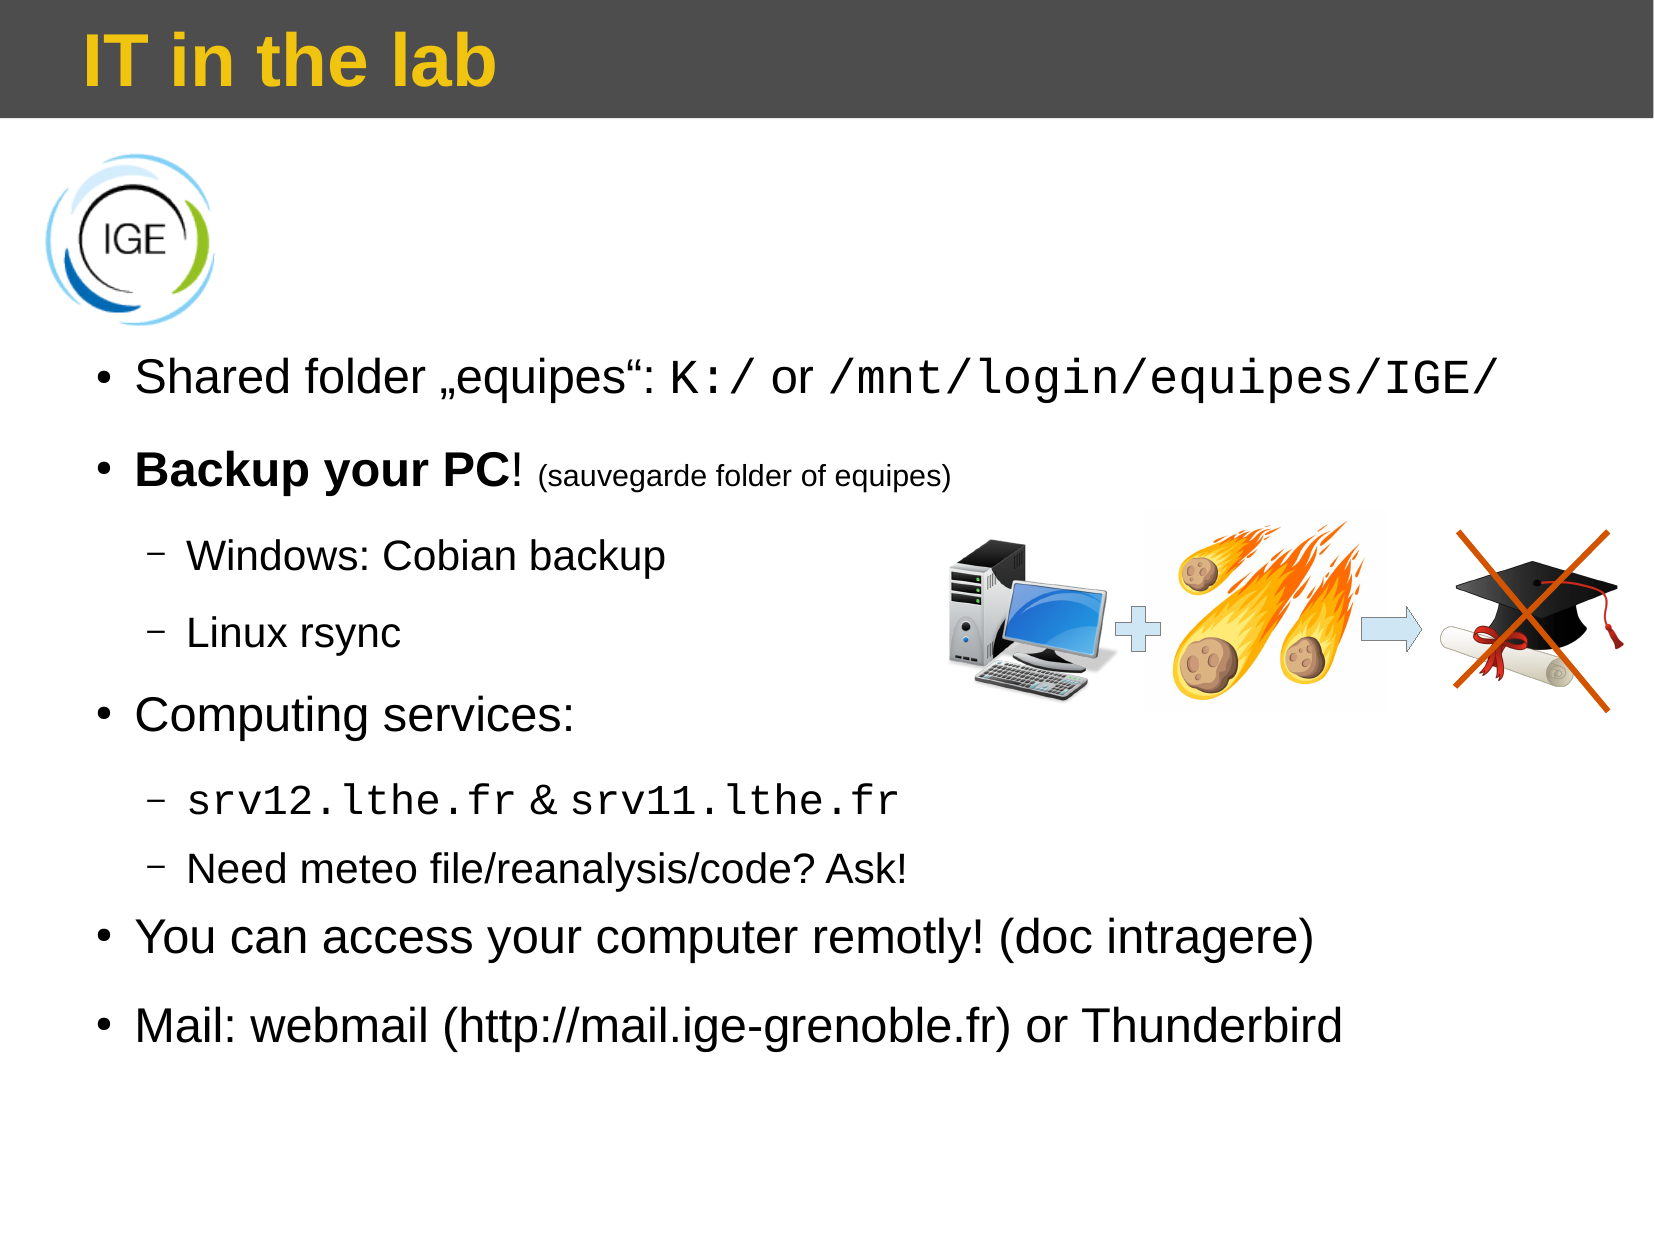

# IT in the lab
Shared folder „equipes“: K:/ or /mnt/login/equipes/IGE/
Backup your PC! (sauvegarde folder of equipes)
Windows: Cobian backup
Linux rsync
Computing services:
srv12.lthe.fr & srv11.lthe.fr
Need meteo file/reanalysis/code? Ask!
You can access your computer remotly! (doc intragere)
Mail: webmail (http://mail.ige-grenoble.fr) or Thunderbird